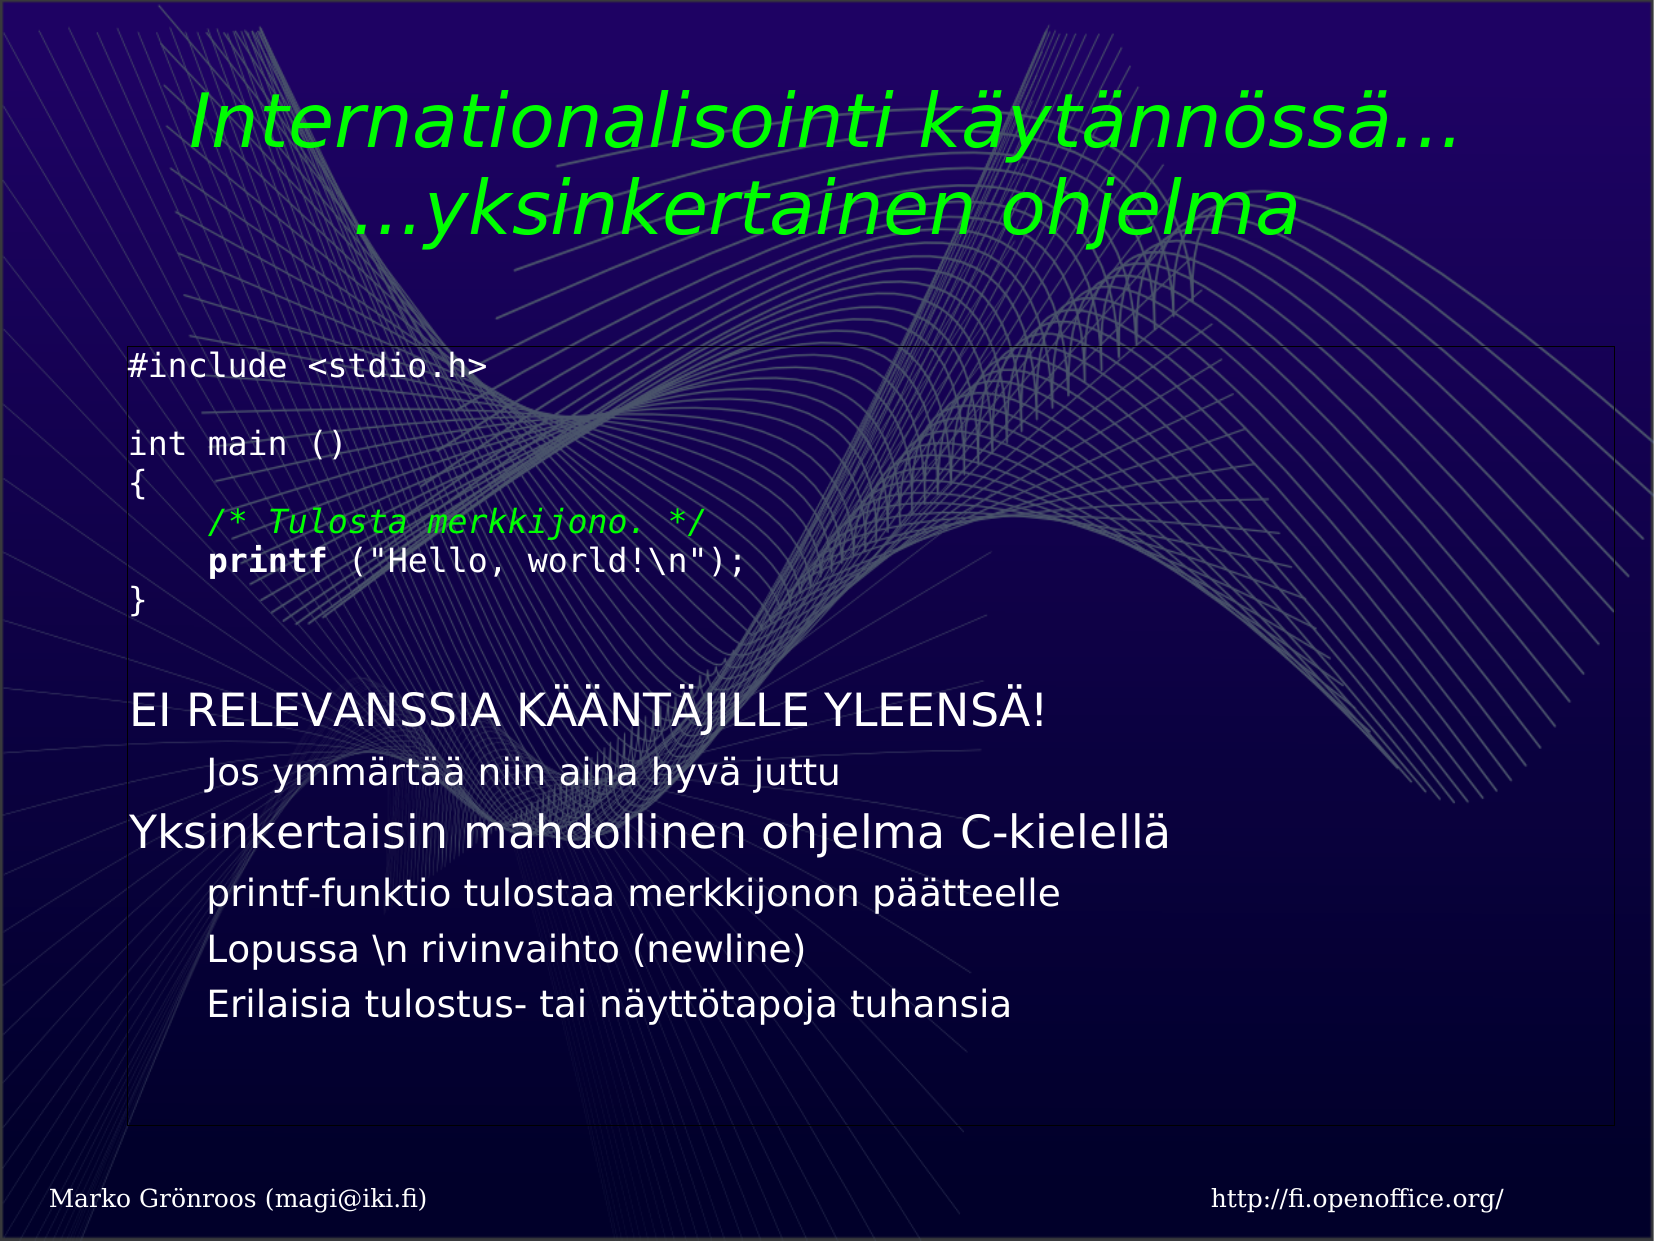

# Internationalisointi käytännössä... ...yksinkertainen ohjelma
#include <stdio.h>
int main ()
{
 /* Tulosta merkkijono. */
 printf ("Hello, world!\n");
}
EI RELEVANSSIA KÄÄNTÄJILLE YLEENSÄ!
Jos ymmärtää niin aina hyvä juttu
Yksinkertaisin mahdollinen ohjelma C-kielellä
printf-funktio tulostaa merkkijonon päätteelle
Lopussa \n rivinvaihto (newline)
Erilaisia tulostus- tai näyttötapoja tuhansia